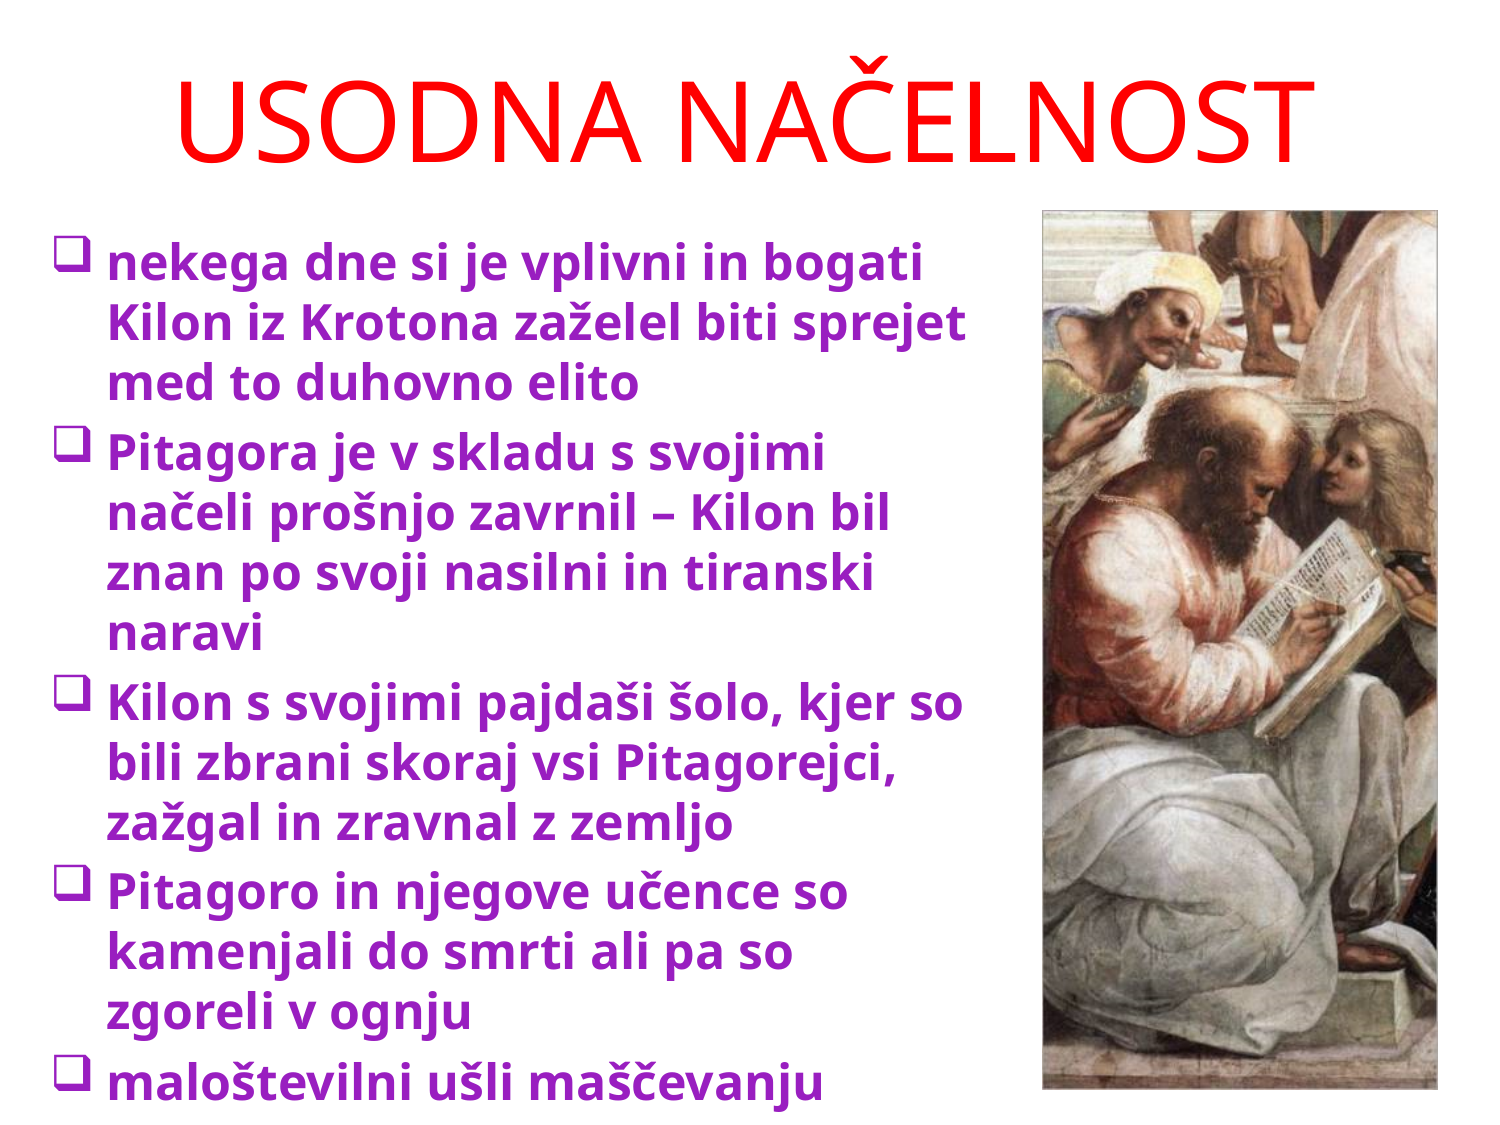

# USODNA NAČELNOST
nekega dne si je vplivni in bogati Kilon iz Krotona zaželel biti sprejet med to duhovno elito
Pitagora je v skladu s svojimi načeli prošnjo zavrnil – Kilon bil znan po svoji nasilni in tiranski naravi
Kilon s svojimi pajdaši šolo, kjer so bili zbrani skoraj vsi Pitagorejci, zažgal in zravnal z zemljo
Pitagoro in njegove učence so kamenjali do smrti ali pa so zgoreli v ognju
maloštevilni ušli maščevanju